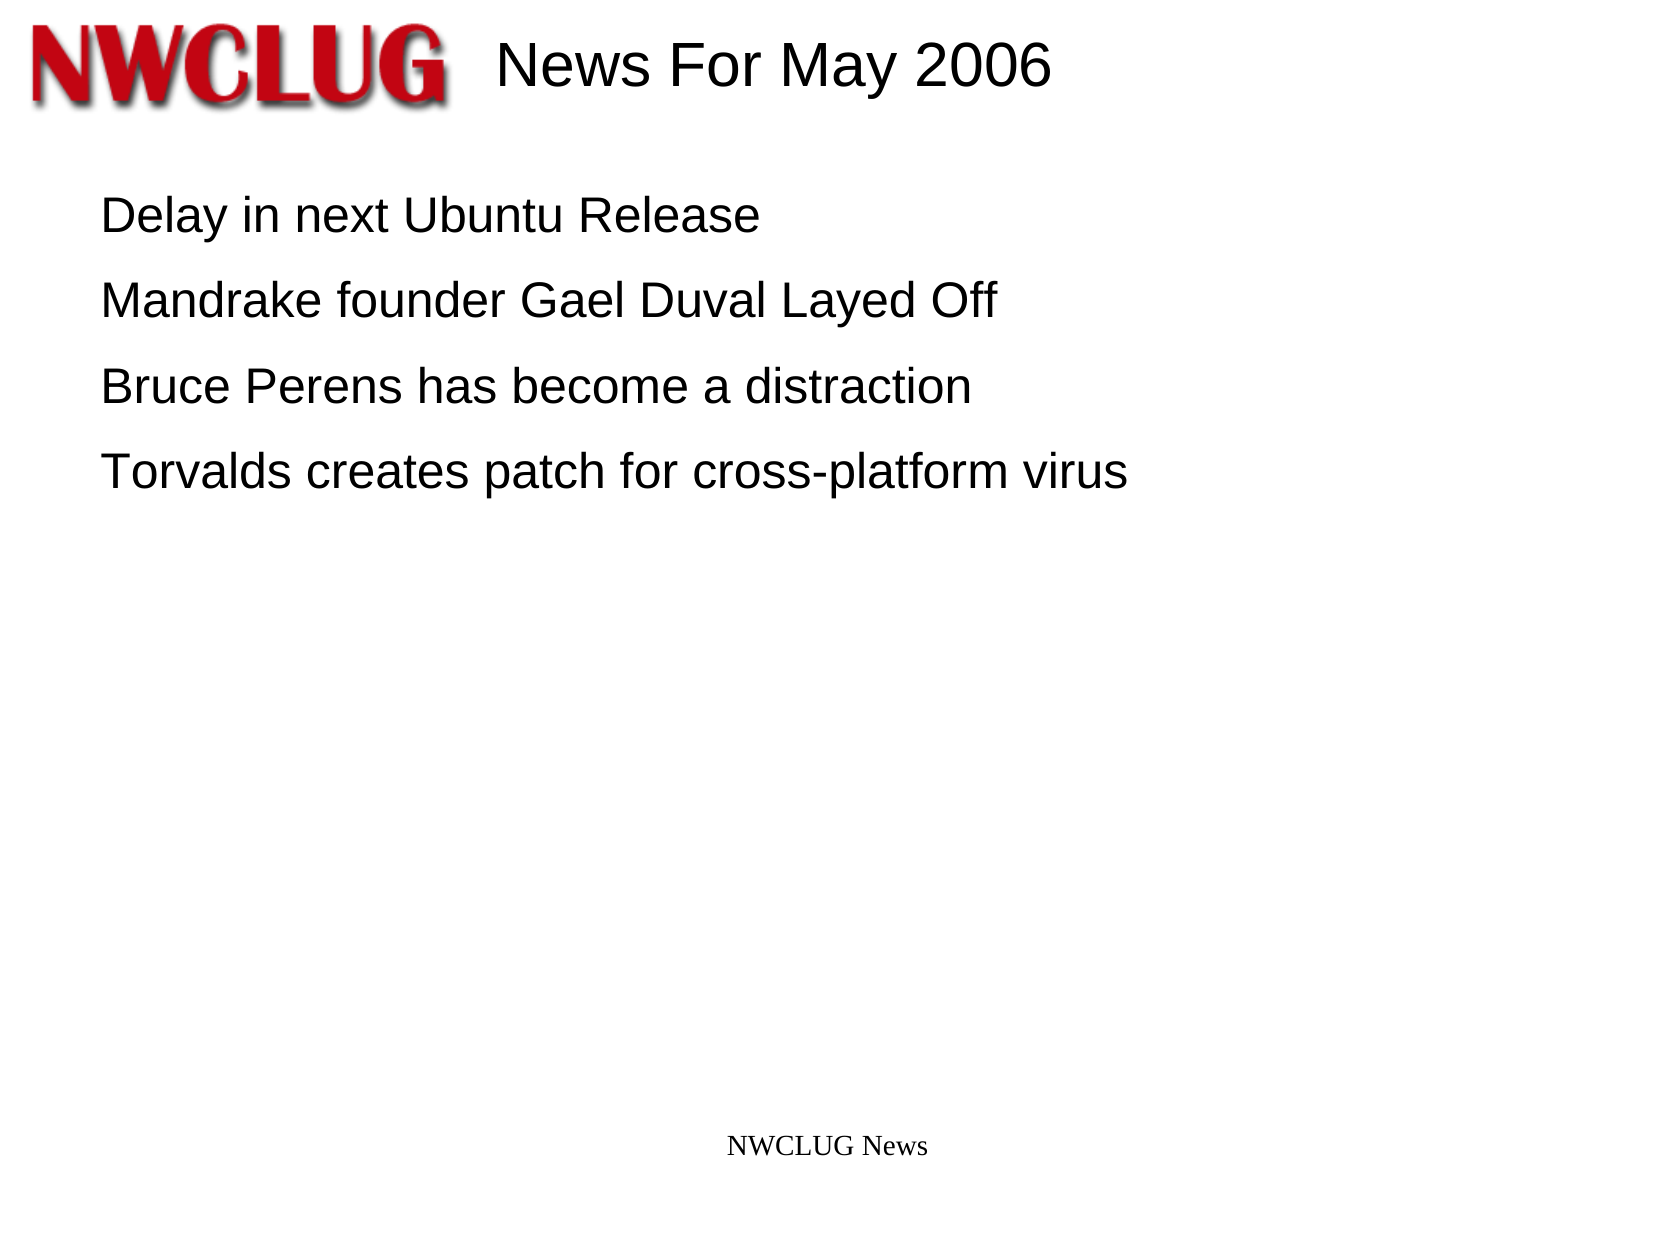

# News For May 2006
Delay in next Ubuntu Release
Mandrake founder Gael Duval Layed Off
Bruce Perens has become a distraction
Torvalds creates patch for cross-platform virus